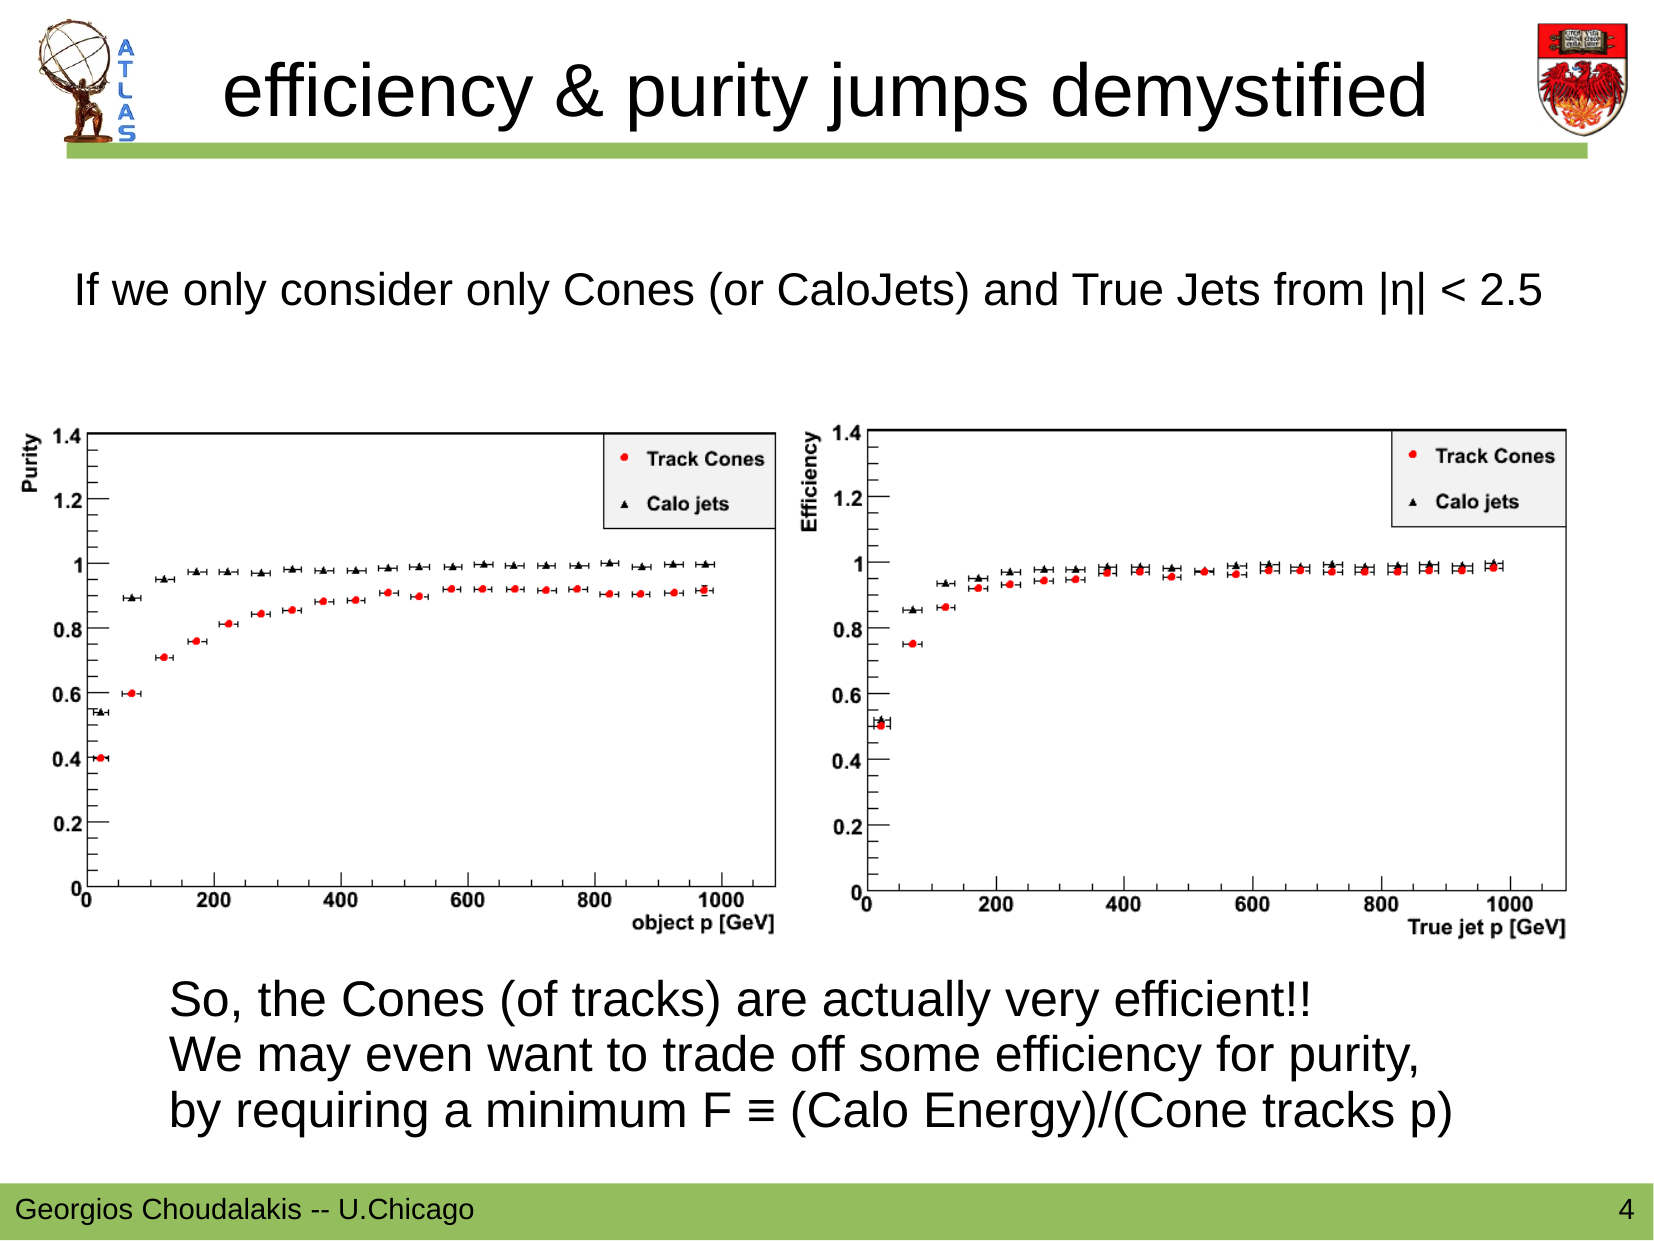

# efficiency & purity jumps demystified
If we only consider only Cones (or CaloJets) and True Jets from |η| < 2.5
So, the Cones (of tracks) are actually very efficient!!
We may even want to trade off some efficiency for purity, by requiring a minimum F ≡ (Calo Energy)/(Cone tracks p)
4
Georgios Choudalakis -- U.Chicago